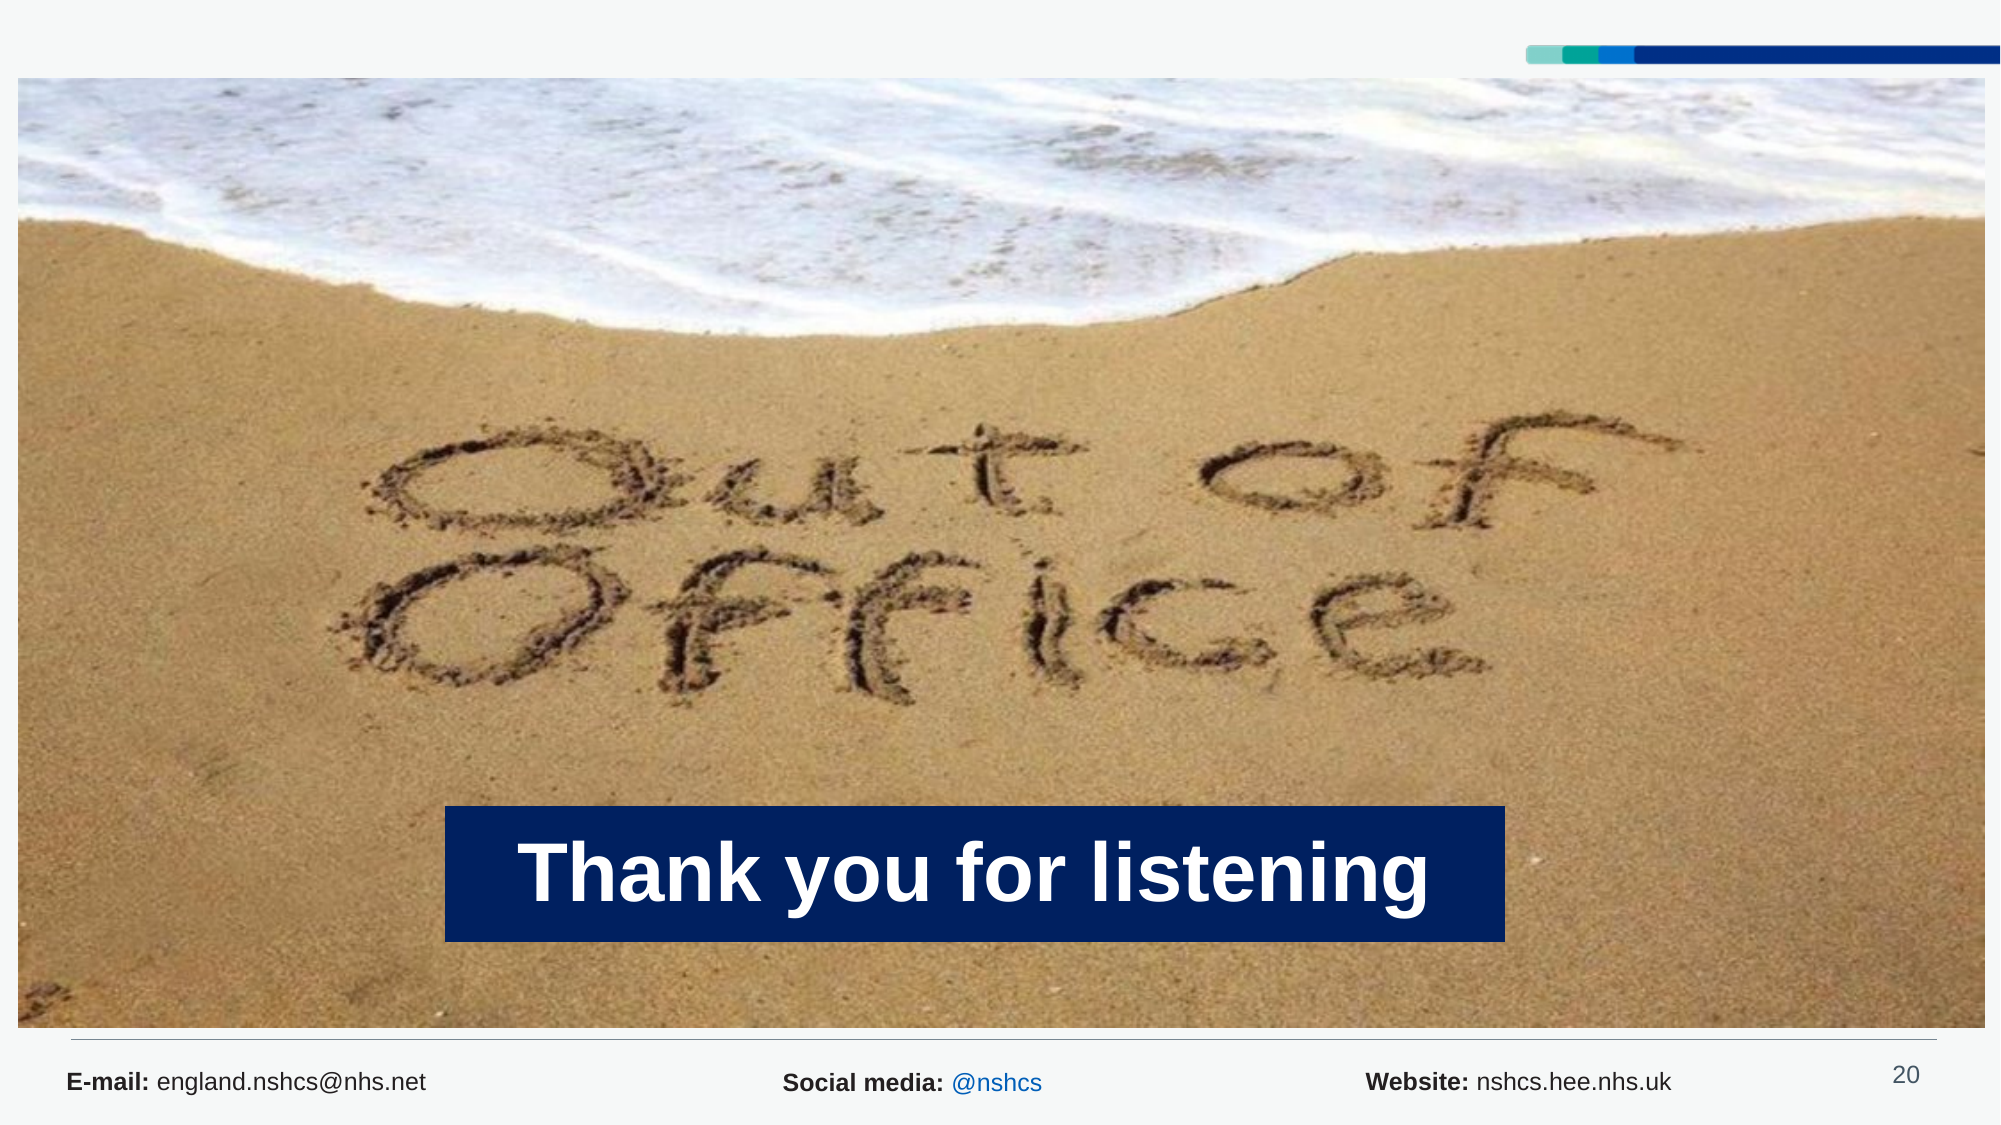

Thank you for listening
Website: nshcs.hee.nhs.uk
E-mail: england.nshcs@nhs.net
Social media: @nshcs